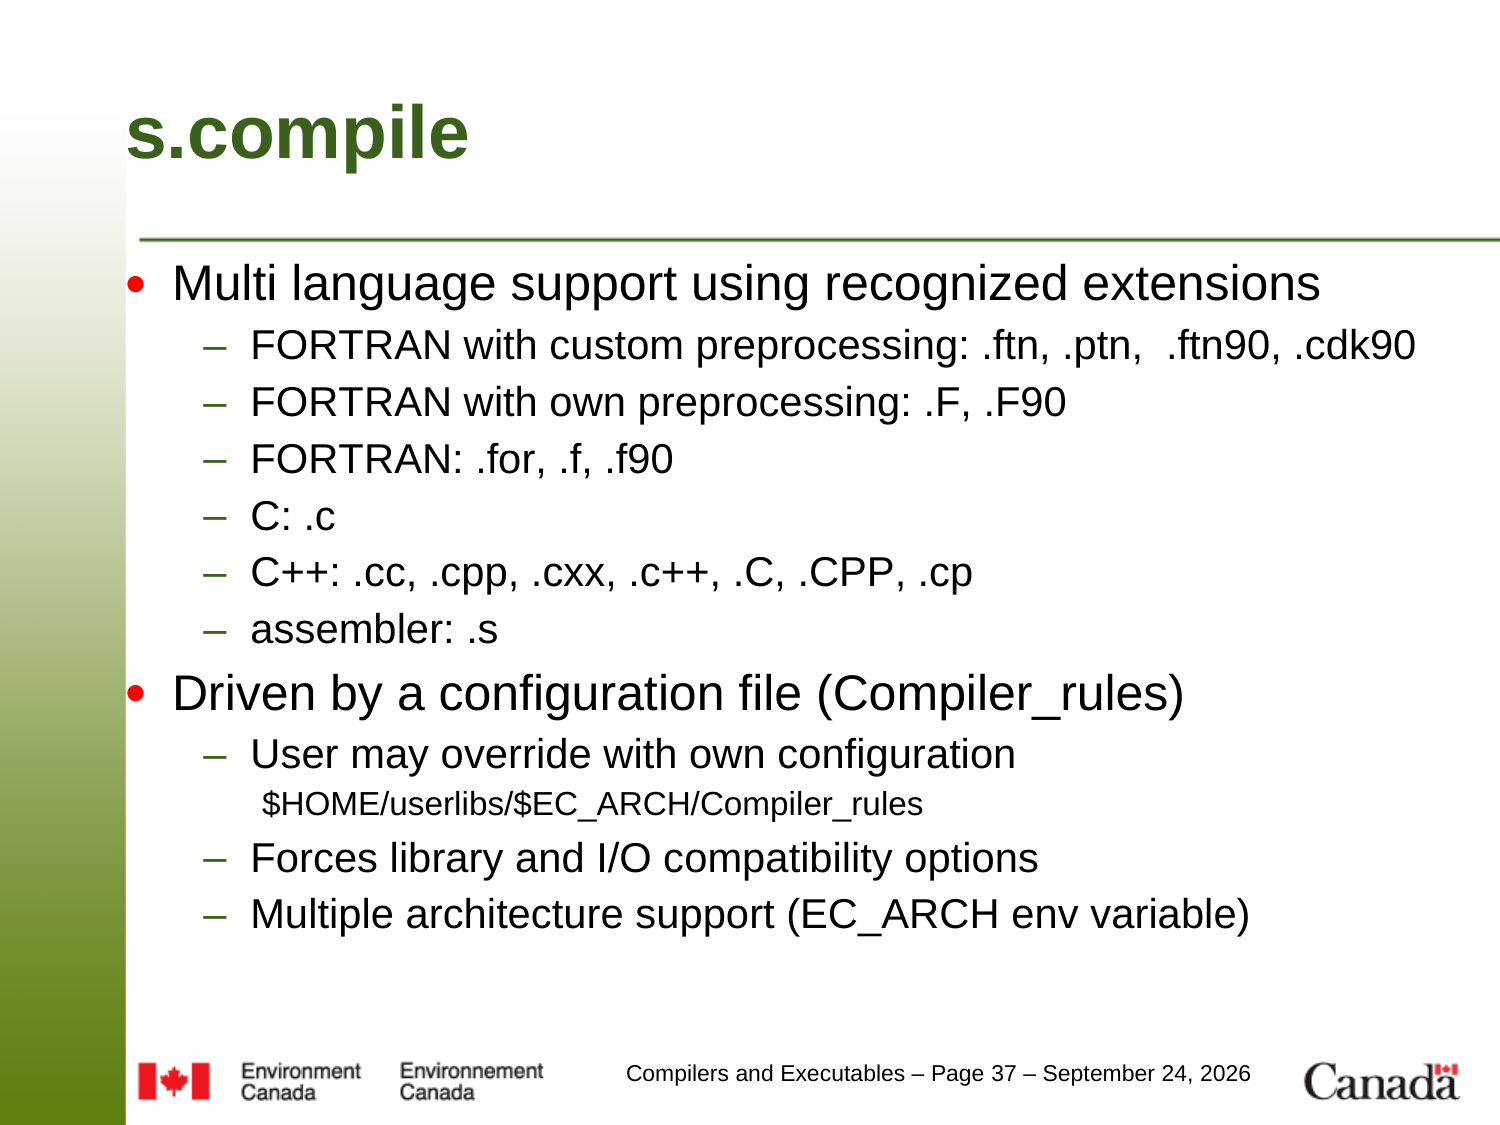

# s.compile
Multi language support using recognized extensions
FORTRAN with custom preprocessing: .ftn, .ptn, .ftn90, .cdk90
FORTRAN with own preprocessing: .F, .F90
FORTRAN: .for, .f, .f90
C: .c
C++: .cc, .cpp, .cxx, .c++, .C, .CPP, .cp
assembler: .s
Driven by a configuration file (Compiler_rules)
User may override with own configuration
 $HOME/userlibs/$EC_ARCH/Compiler_rules
Forces library and I/O compatibility options
Multiple architecture support (EC_ARCH env variable)